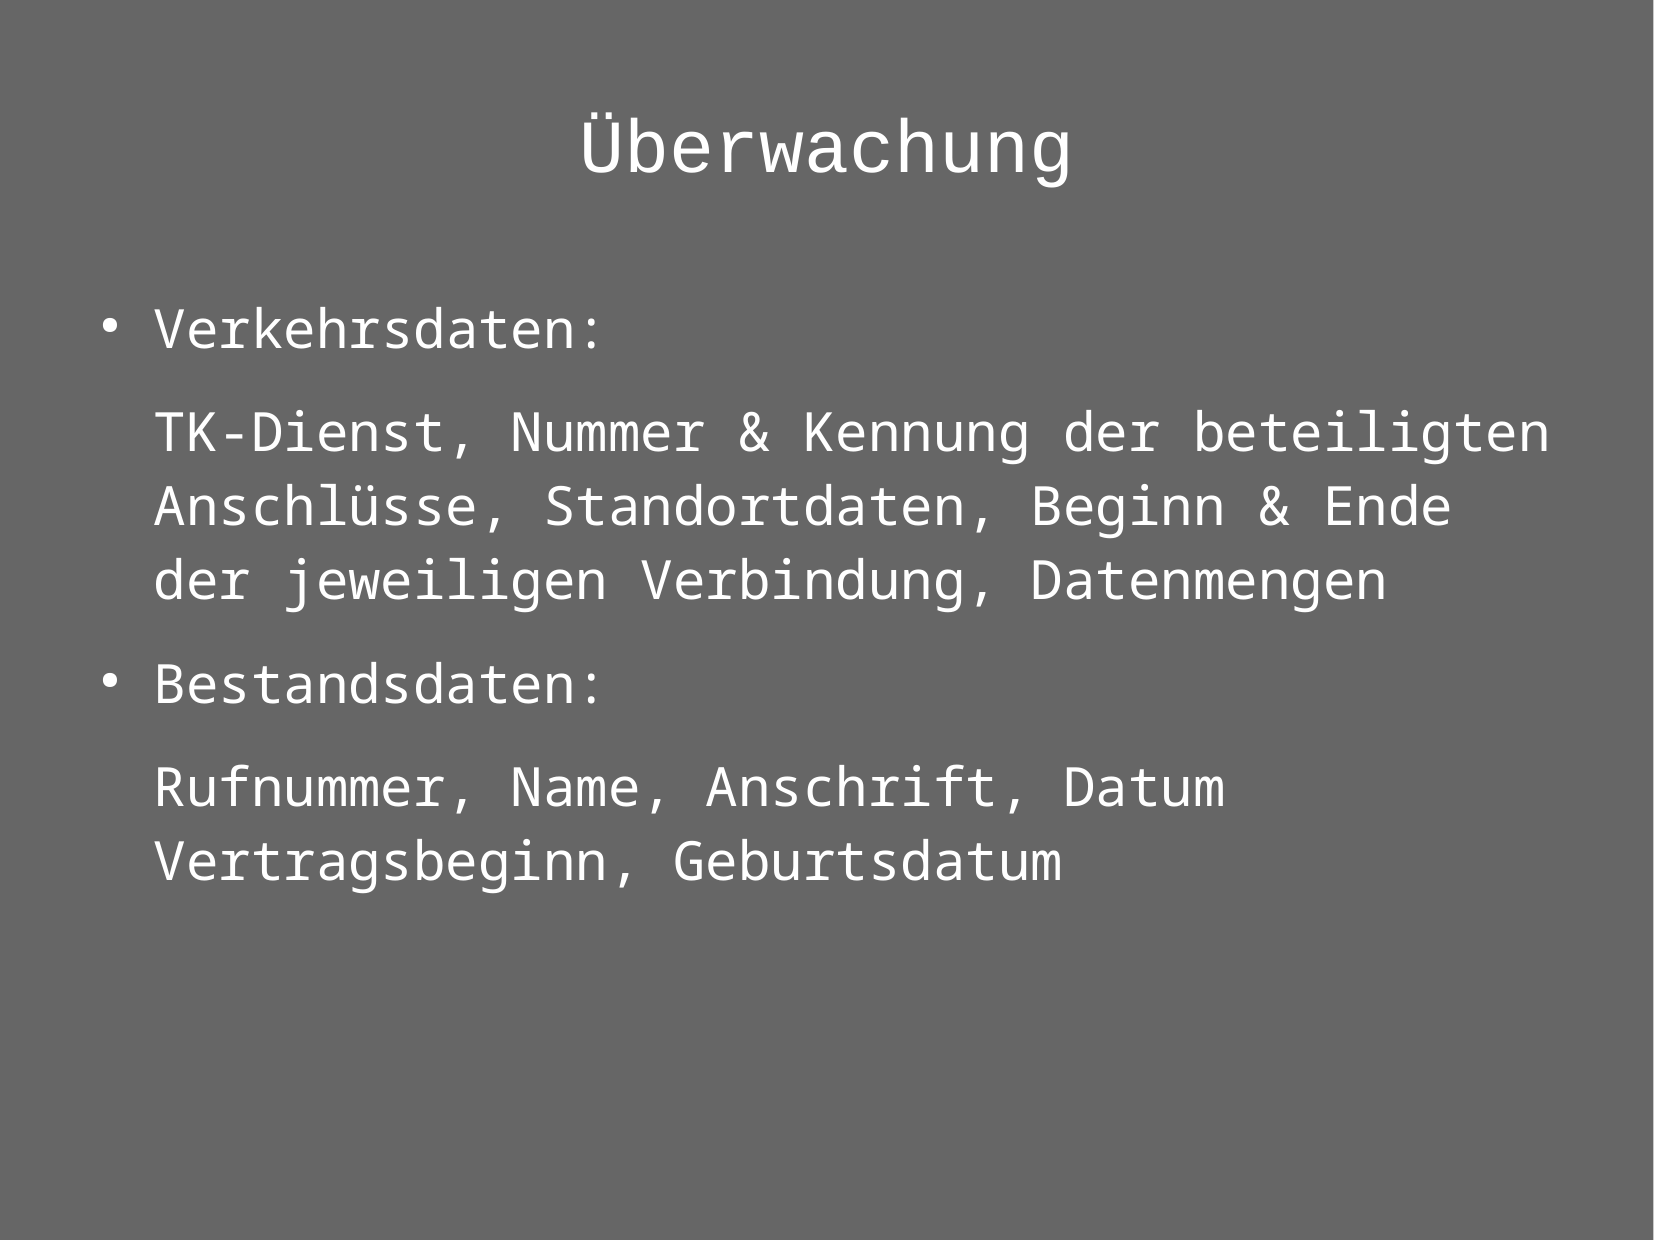

# Überwachung
Verkehrsdaten:
TK-Dienst, Nummer & Kennung der beteiligten Anschlüsse, Standortdaten, Beginn & Ende der jeweiligen Verbindung, Datenmengen
Bestandsdaten:
Rufnummer, Name, Anschrift, Datum Vertragsbeginn, Geburtsdatum